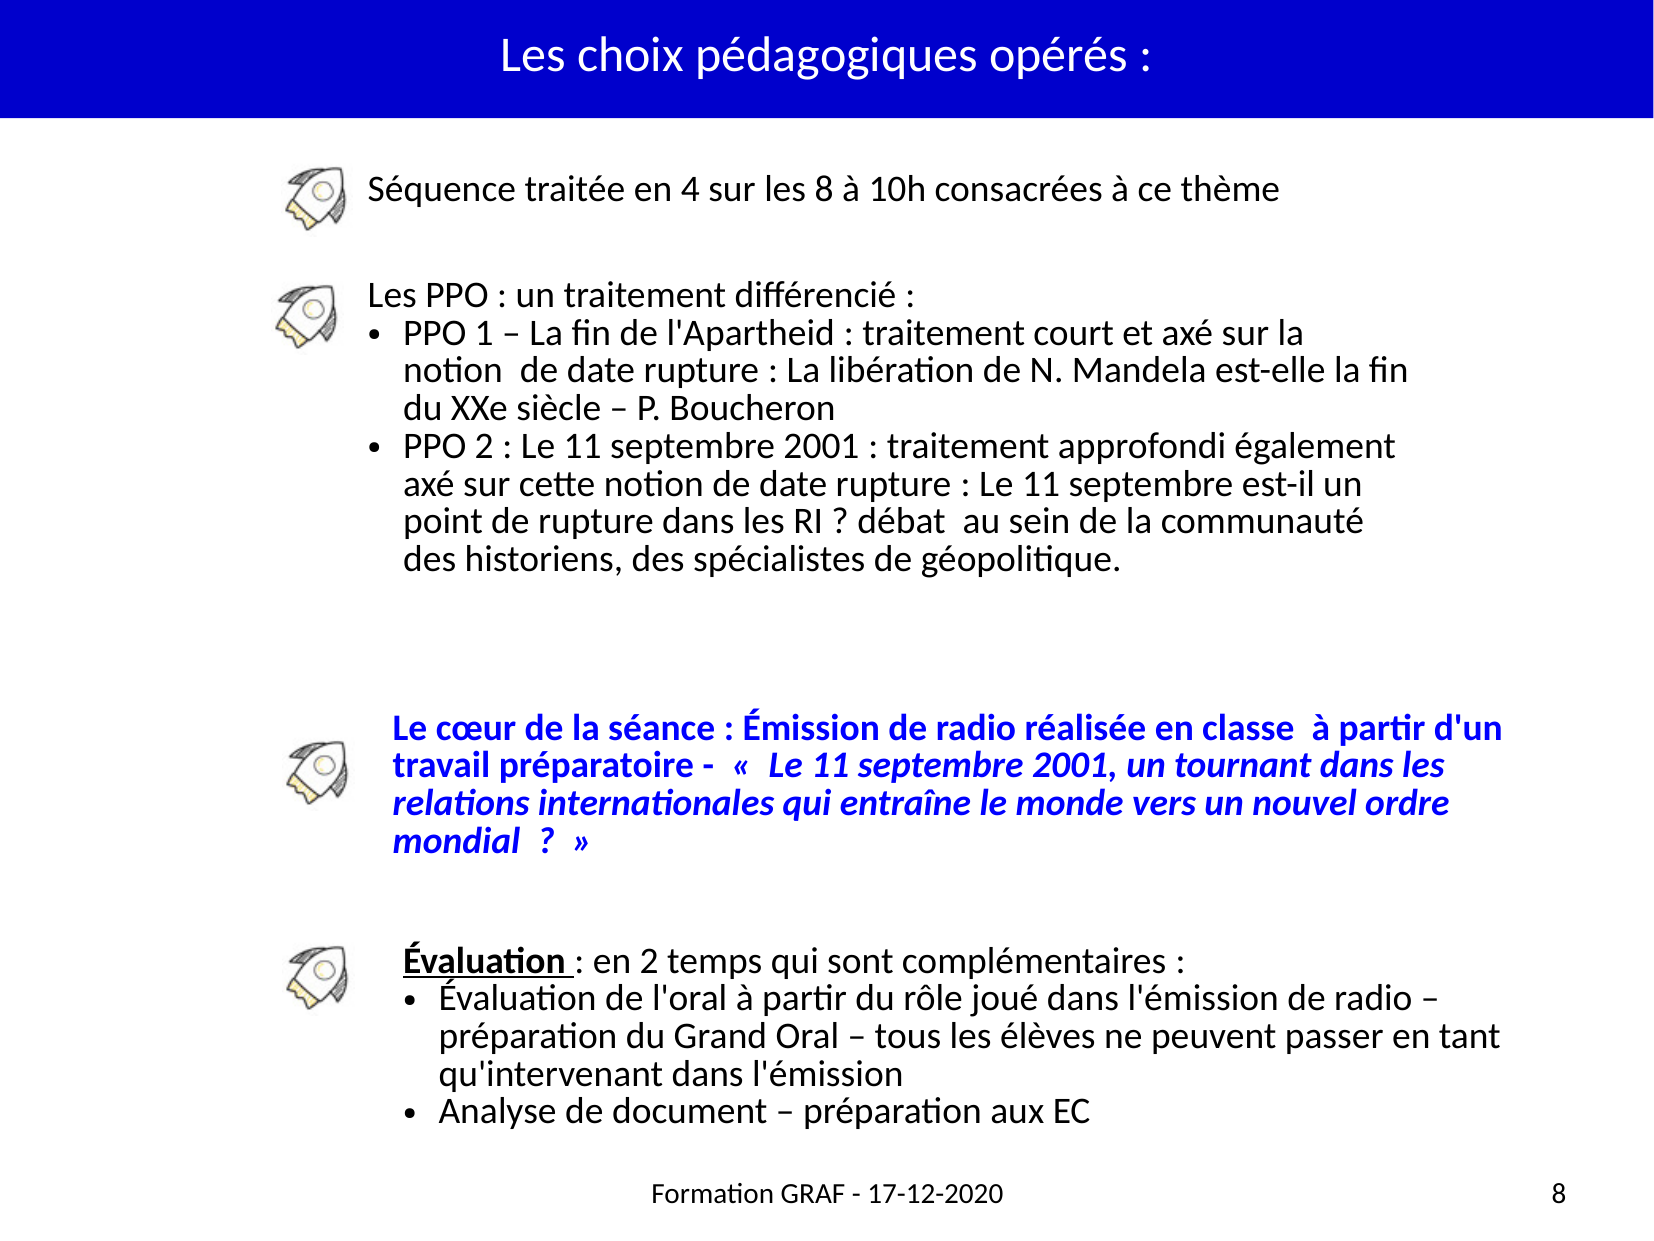

# Les choix pédagogiques opérés :
Séquence traitée en 4 sur les 8 à 10h consacrées à ce thème
Les PPO : un traitement différencié :
PPO 1 – La fin de l'Apartheid : traitement court et axé sur la notion de date rupture : La libération de N. Mandela est-elle la fin du XXe siècle – P. Boucheron
PPO 2 : Le 11 septembre 2001 : traitement approfondi également axé sur cette notion de date rupture : Le 11 septembre est-il un point de rupture dans les RI ? débat au sein de la communauté des historiens, des spécialistes de géopolitique.
Le cœur de la séance : Émission de radio réalisée en classe à partir d'un travail préparatoire - «  Le 11 septembre 2001, un tournant dans les relations internationales qui entraîne le monde vers un nouvel ordre mondial  ?  »
Évaluation : en 2 temps qui sont complémentaires :
Évaluation de l'oral à partir du rôle joué dans l'émission de radio – préparation du Grand Oral – tous les élèves ne peuvent passer en tant qu'intervenant dans l'émission
Analyse de document – préparation aux EC
8